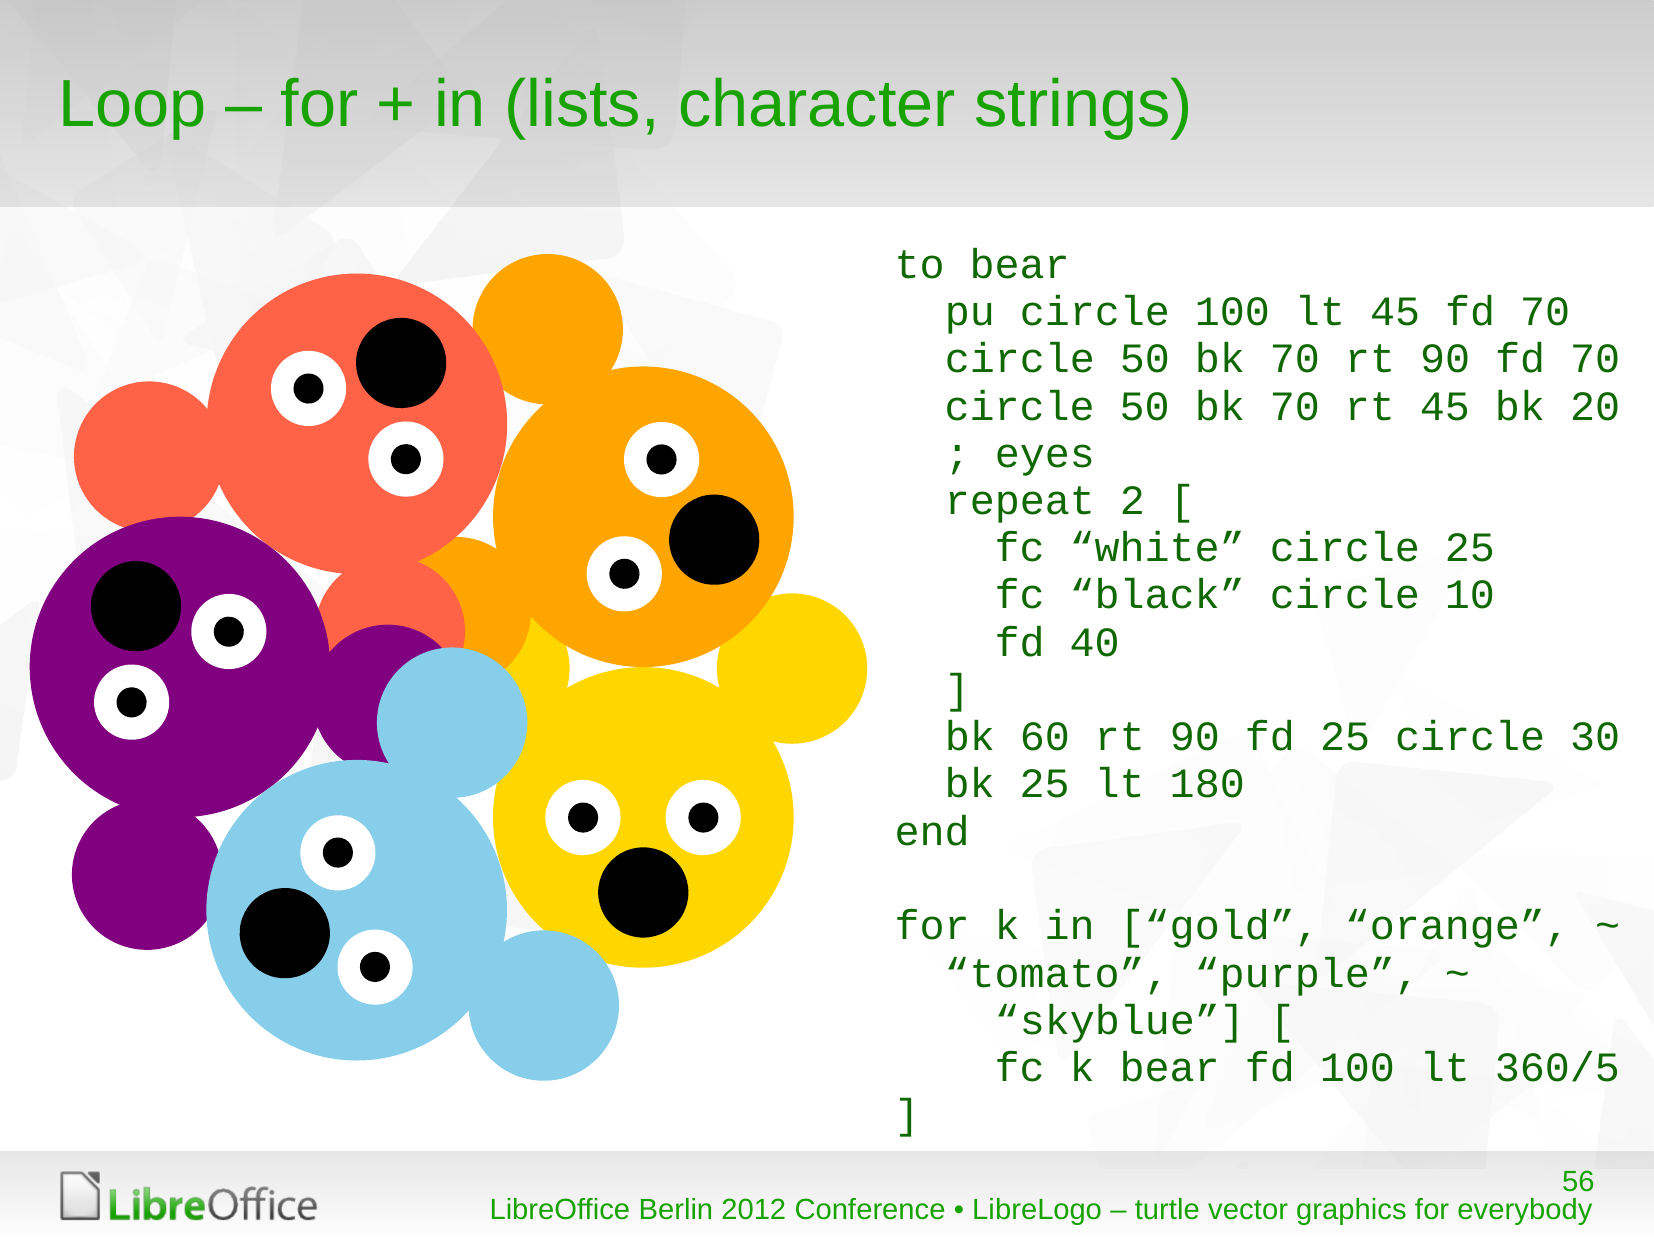

# Loop – for + in (lists, character strings)
to bear
 pu circle 100 lt 45 fd 70
 circle 50 bk 70 rt 90 fd 70 circle 50 bk 70 rt 45 bk 20
 ; eyes
 repeat 2 [
 fc “white” circle 25
 fc “black” circle 10
 fd 40
 ]
 bk 60 rt 90 fd 25 circle 30 bk 25 lt 180
end
for k in [“gold”, “orange”, ~
 “tomato”, “purple”, ~
 “skyblue”] [
 fc k bear fd 100 lt 360/5
]
56
LibreOffice Berlin 2012 Conference • LibreLogo – turtle vector graphics for everybody